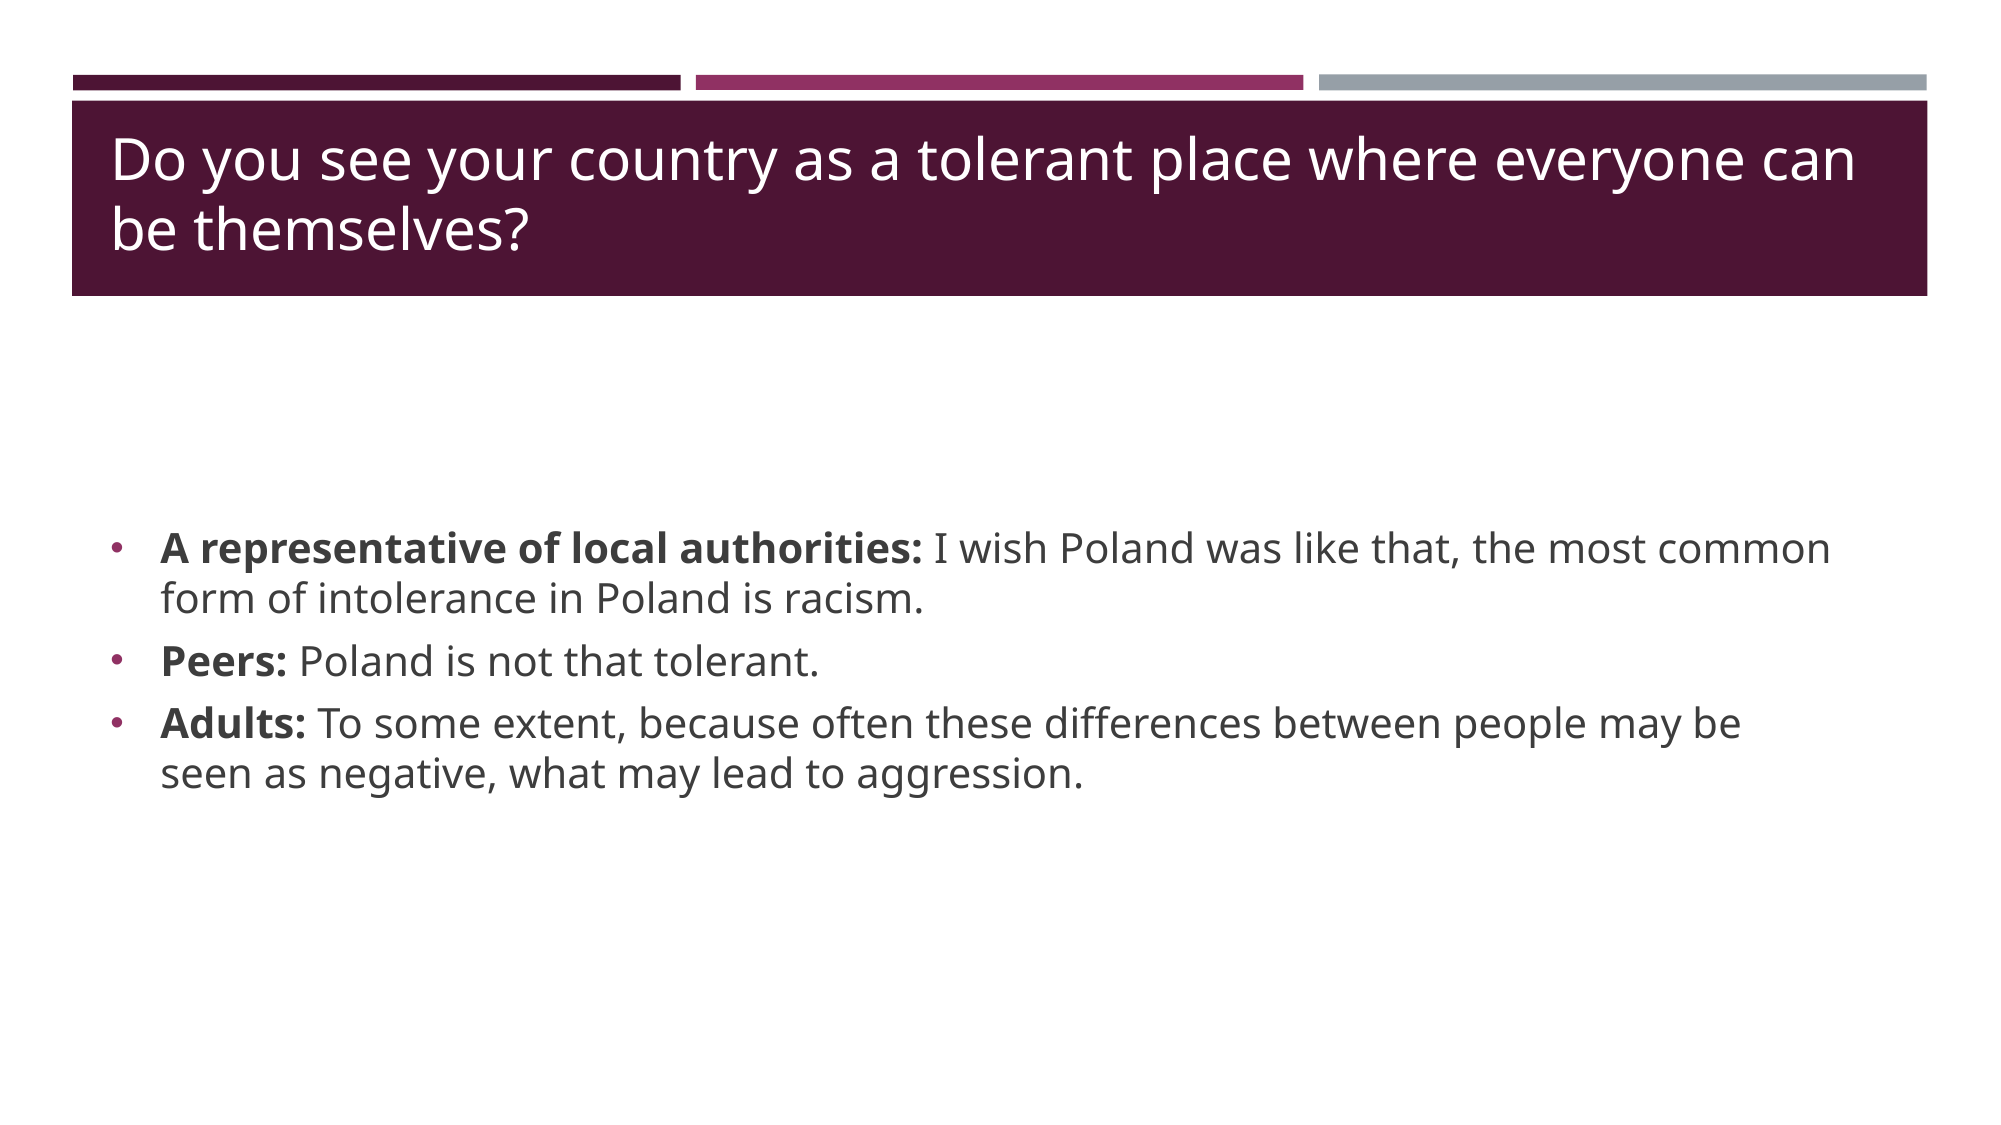

# Do you see your country as a tolerant place where everyone can be themselves?
A representative of local authorities: I wish Poland was like that, the most common form of intolerance in Poland is racism.
Peers: Poland is not that tolerant.
Adults: To some extent, because often these differences between people may be seen as negative, what may lead to aggression.